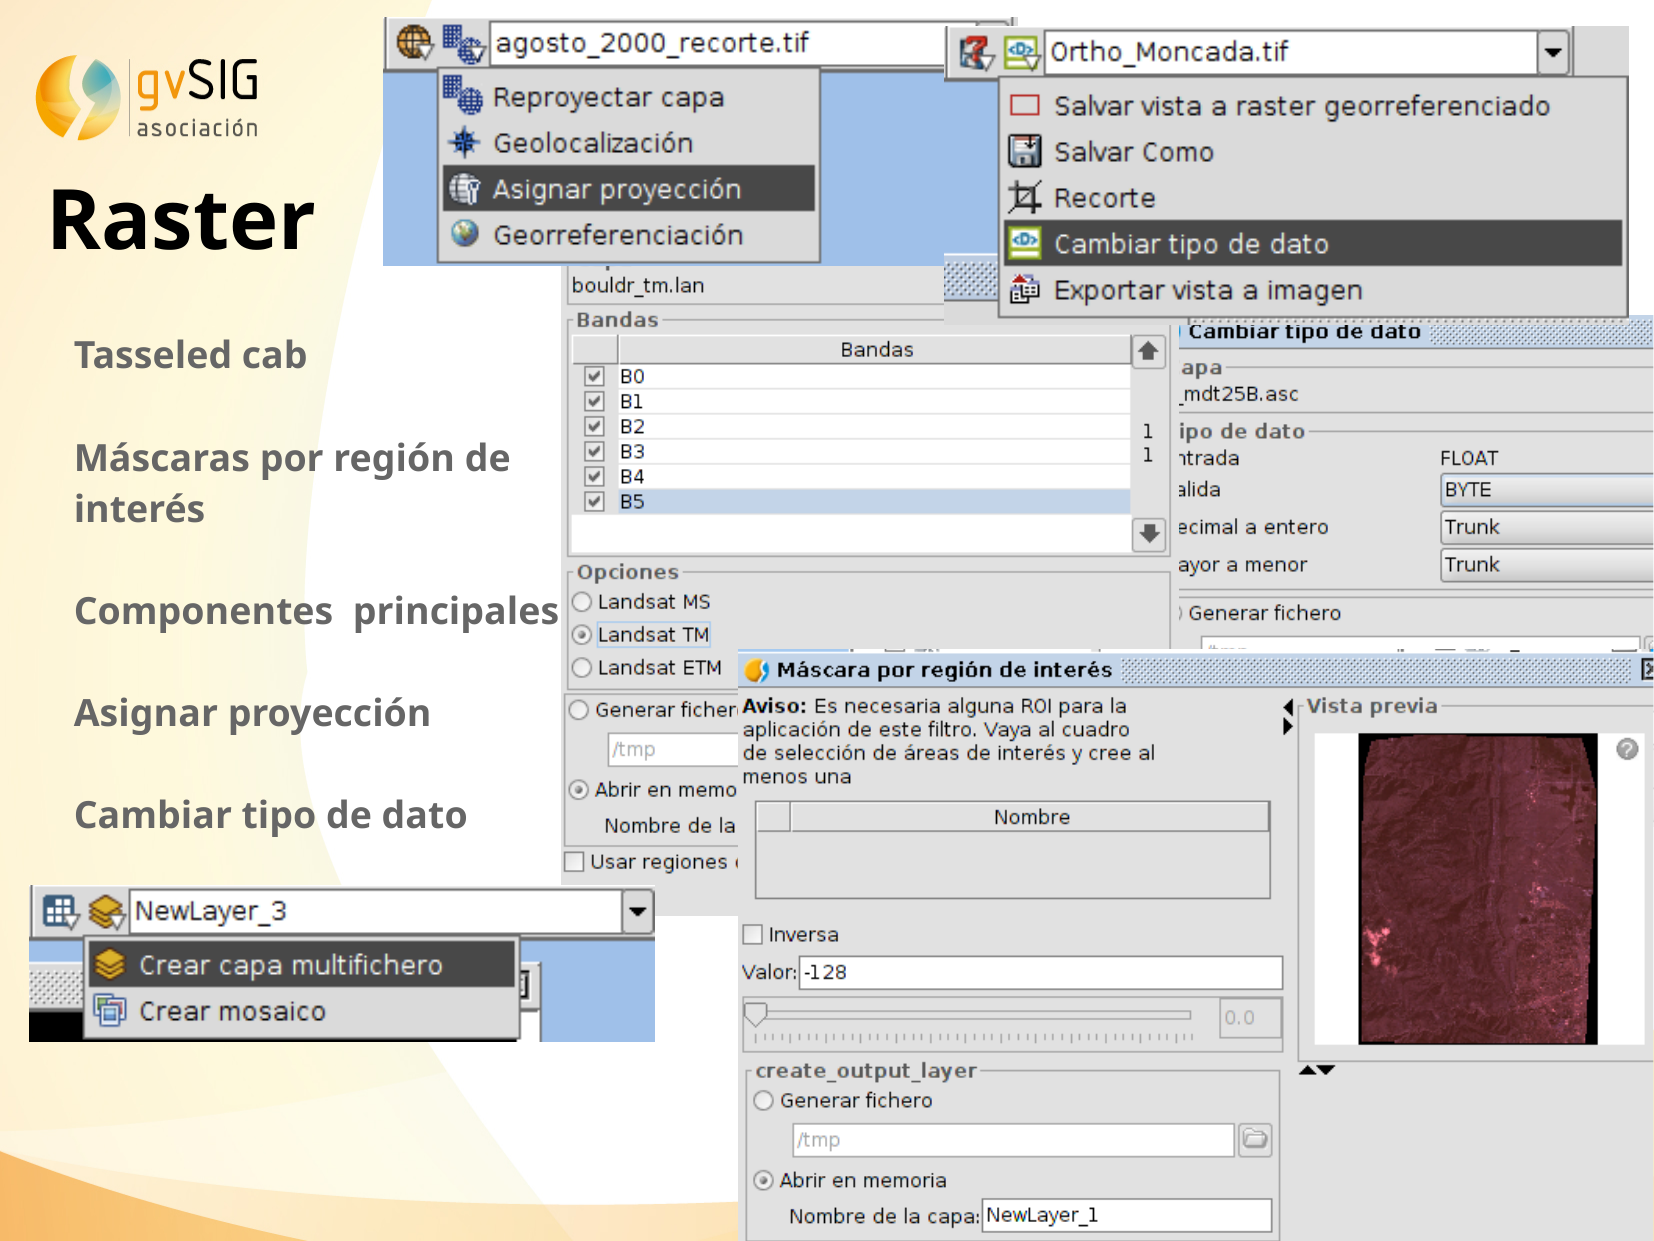

# Raster
Tasseled cab
Máscaras por región de interés
Componentes principales
Asignar proyección
Cambiar tipo de dato
Crear capas multifichero